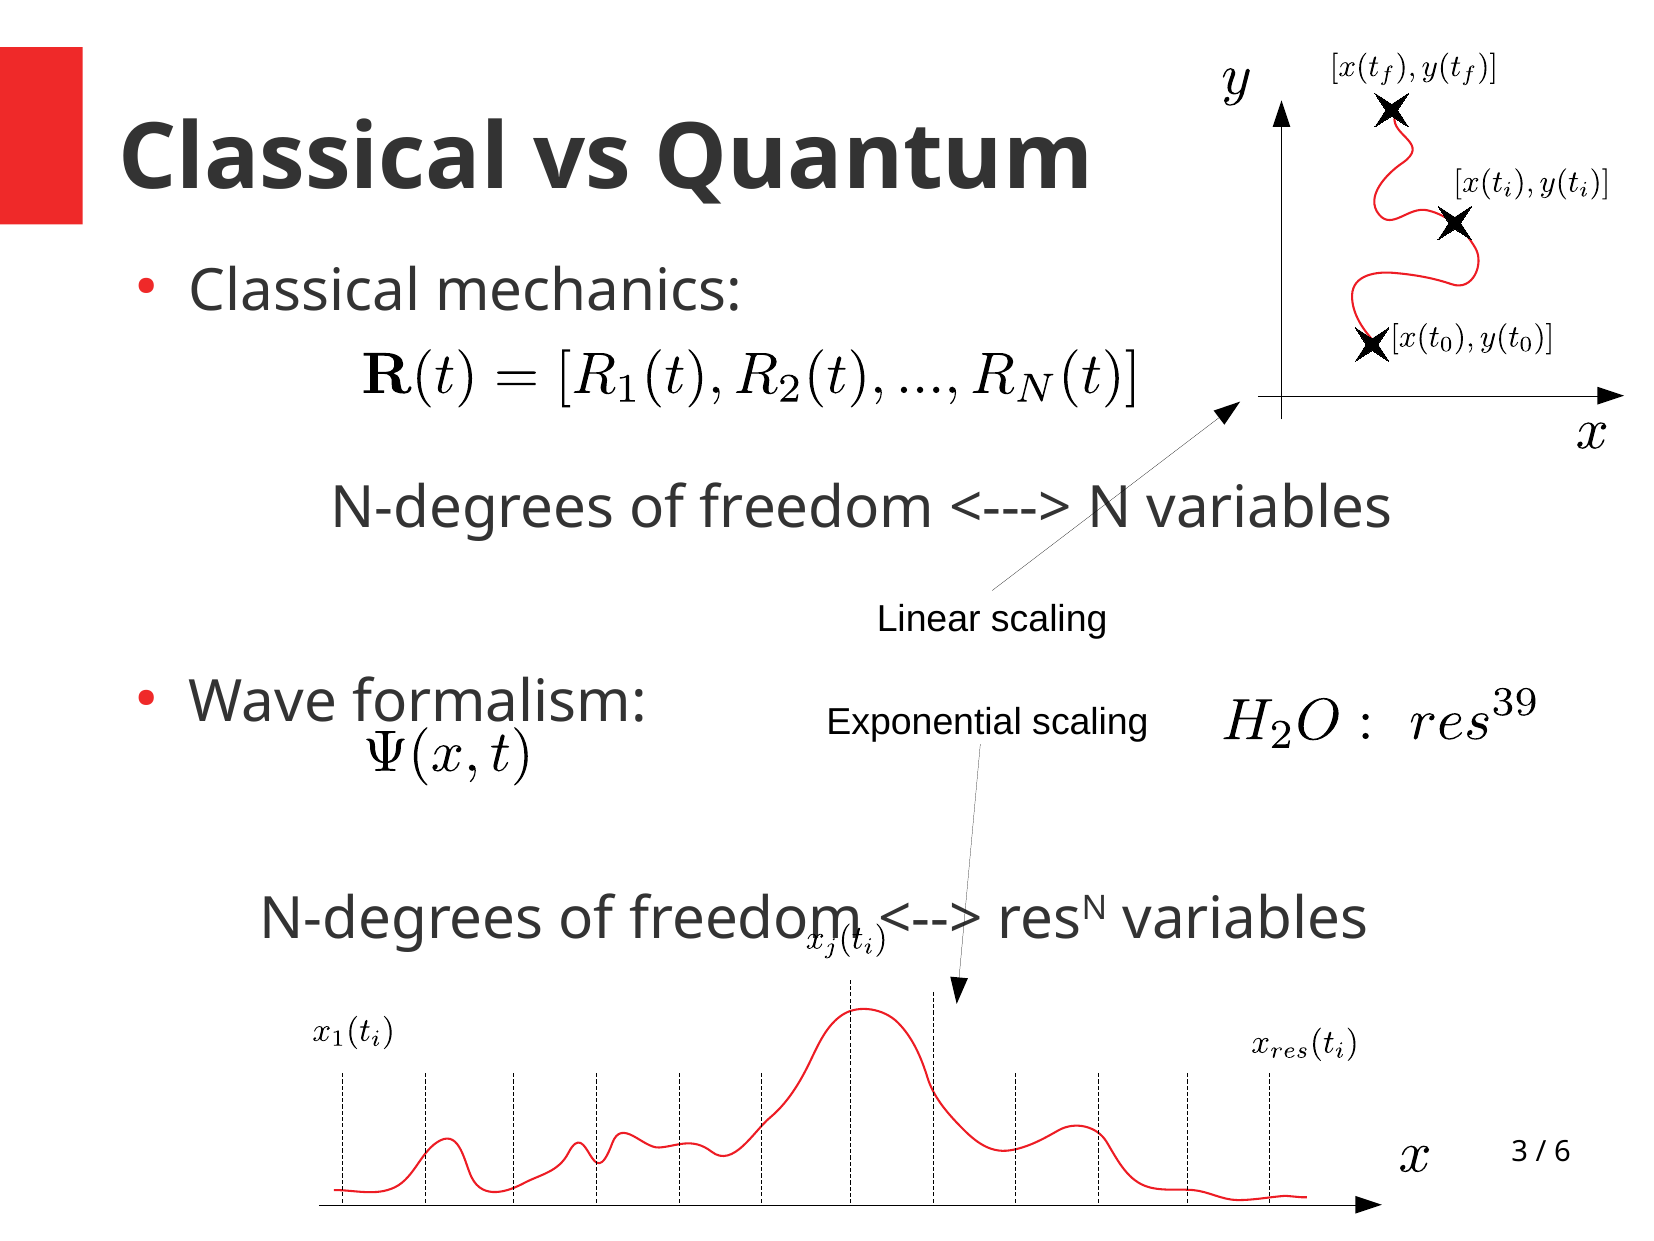

# Classical vs Quantum
Classical mechanics:
N-degrees of freedom <---> N variables
Wave formalism:
N-degrees of freedom <--> resN variables
Linear scaling
Exponential scaling
3